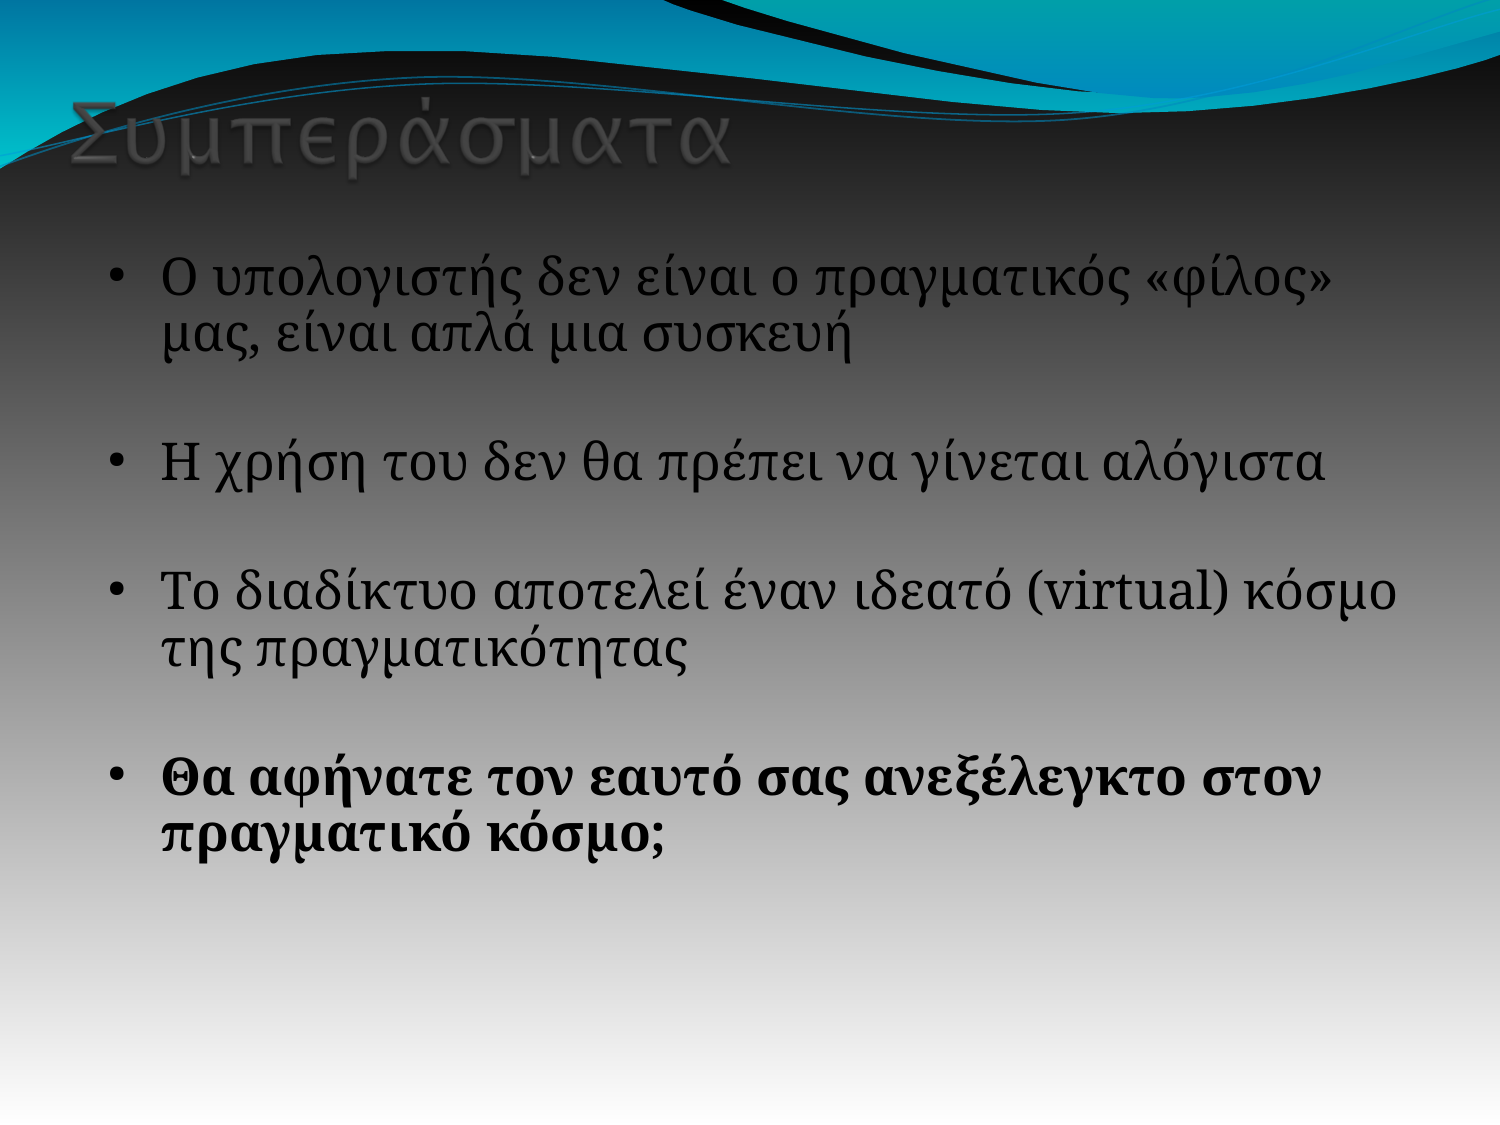

# Ο υπολογιστής δεν είναι ο πραγματικός «φίλος» μας, είναι απλά μια συσκευή
Η χρήση του δεν θα πρέπει να γίνεται αλόγιστα
Το διαδίκτυο αποτελεί έναν ιδεατό (virtual) κόσμο της πραγματικότητας
Θα αφήνατε τον εαυτό σας ανεξέλεγκτο στον πραγματικό κόσμο;